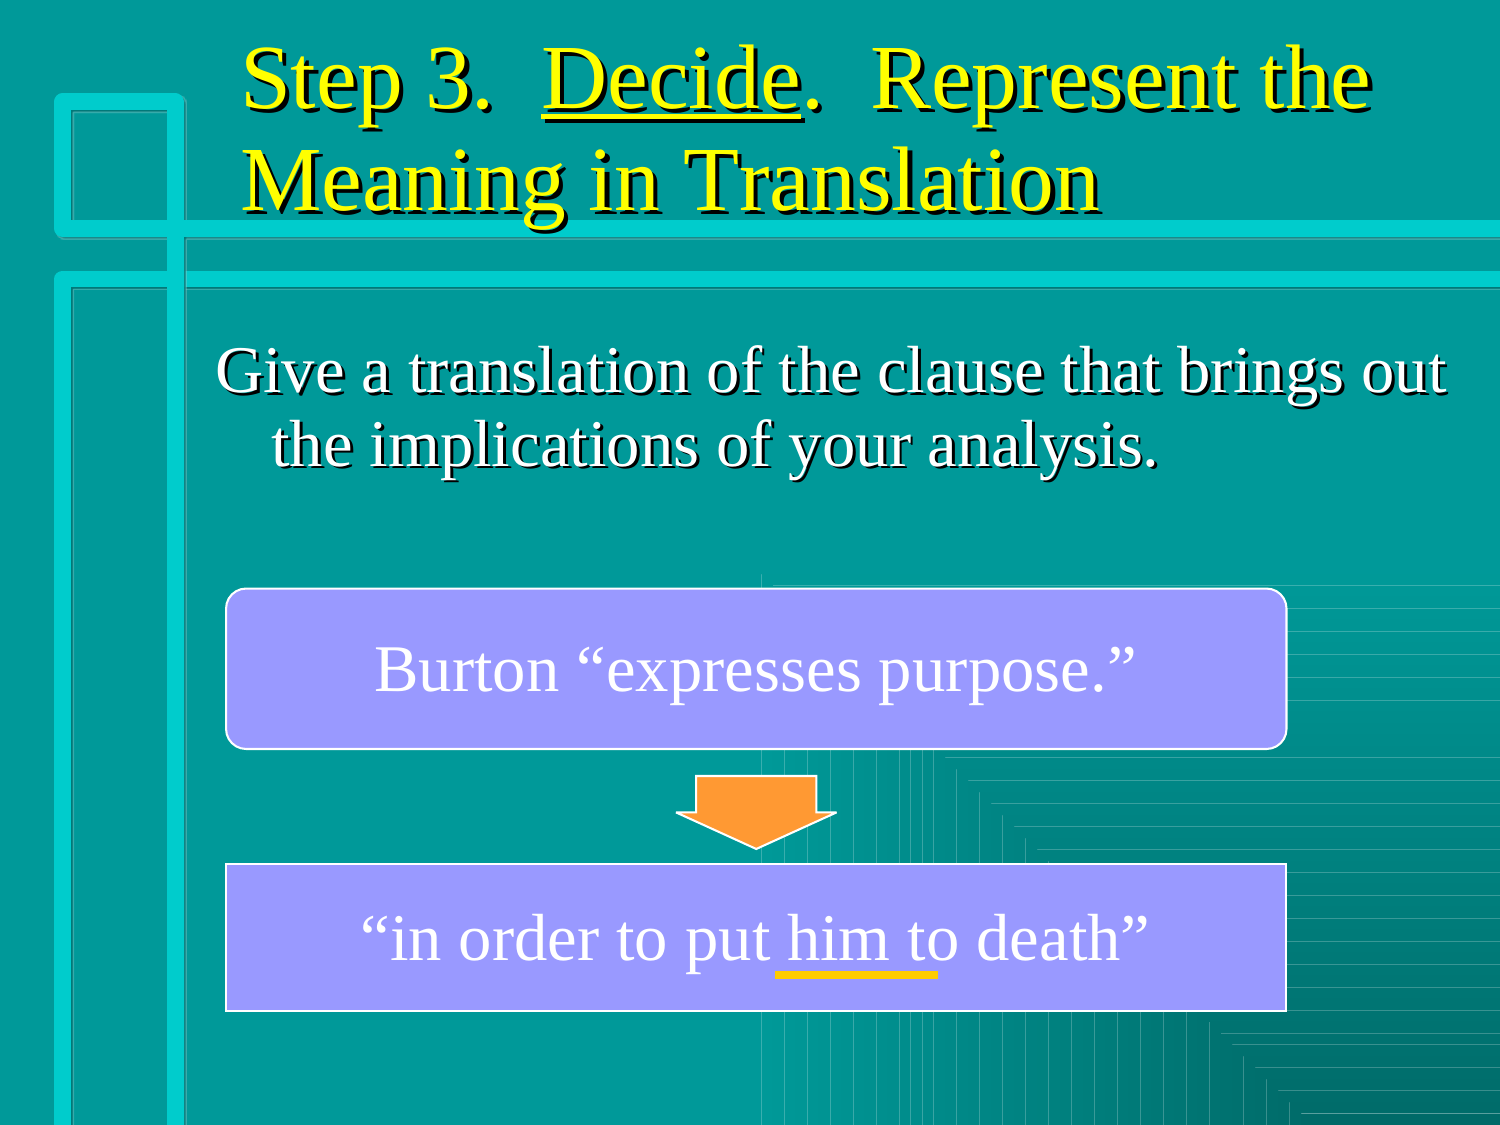

# Step 3. Decide. Represent the Meaning in Translation
Give a translation of the clause that brings out the implications of your analysis.
Burton “expresses purpose.”
“in order to put him to death”